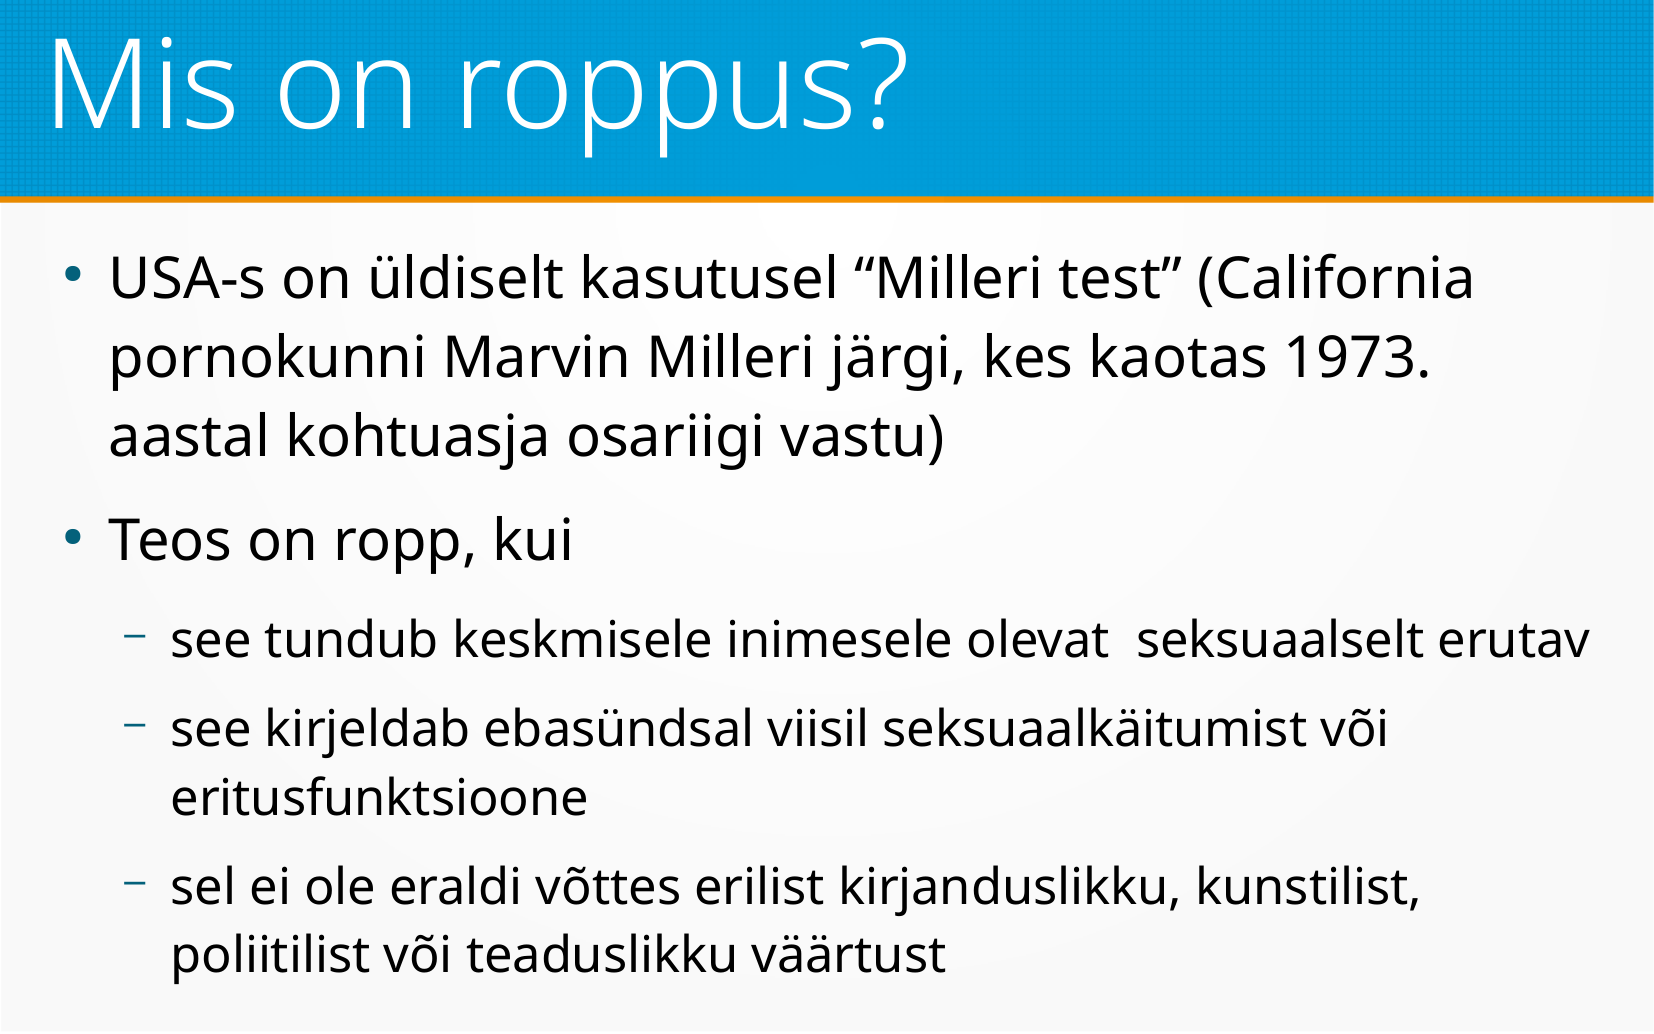

# Mis on roppus?
USA-s on üldiselt kasutusel “Milleri test” (California pornokunni Marvin Milleri järgi, kes kaotas 1973. aastal kohtuasja osariigi vastu)
Teos on ropp, kui
see tundub keskmisele inimesele olevat seksuaalselt erutav
see kirjeldab ebasündsal viisil seksuaalkäitumist või eritusfunktsioone
sel ei ole eraldi võttes erilist kirjanduslikku, kunstilist, poliitilist või teaduslikku väärtust